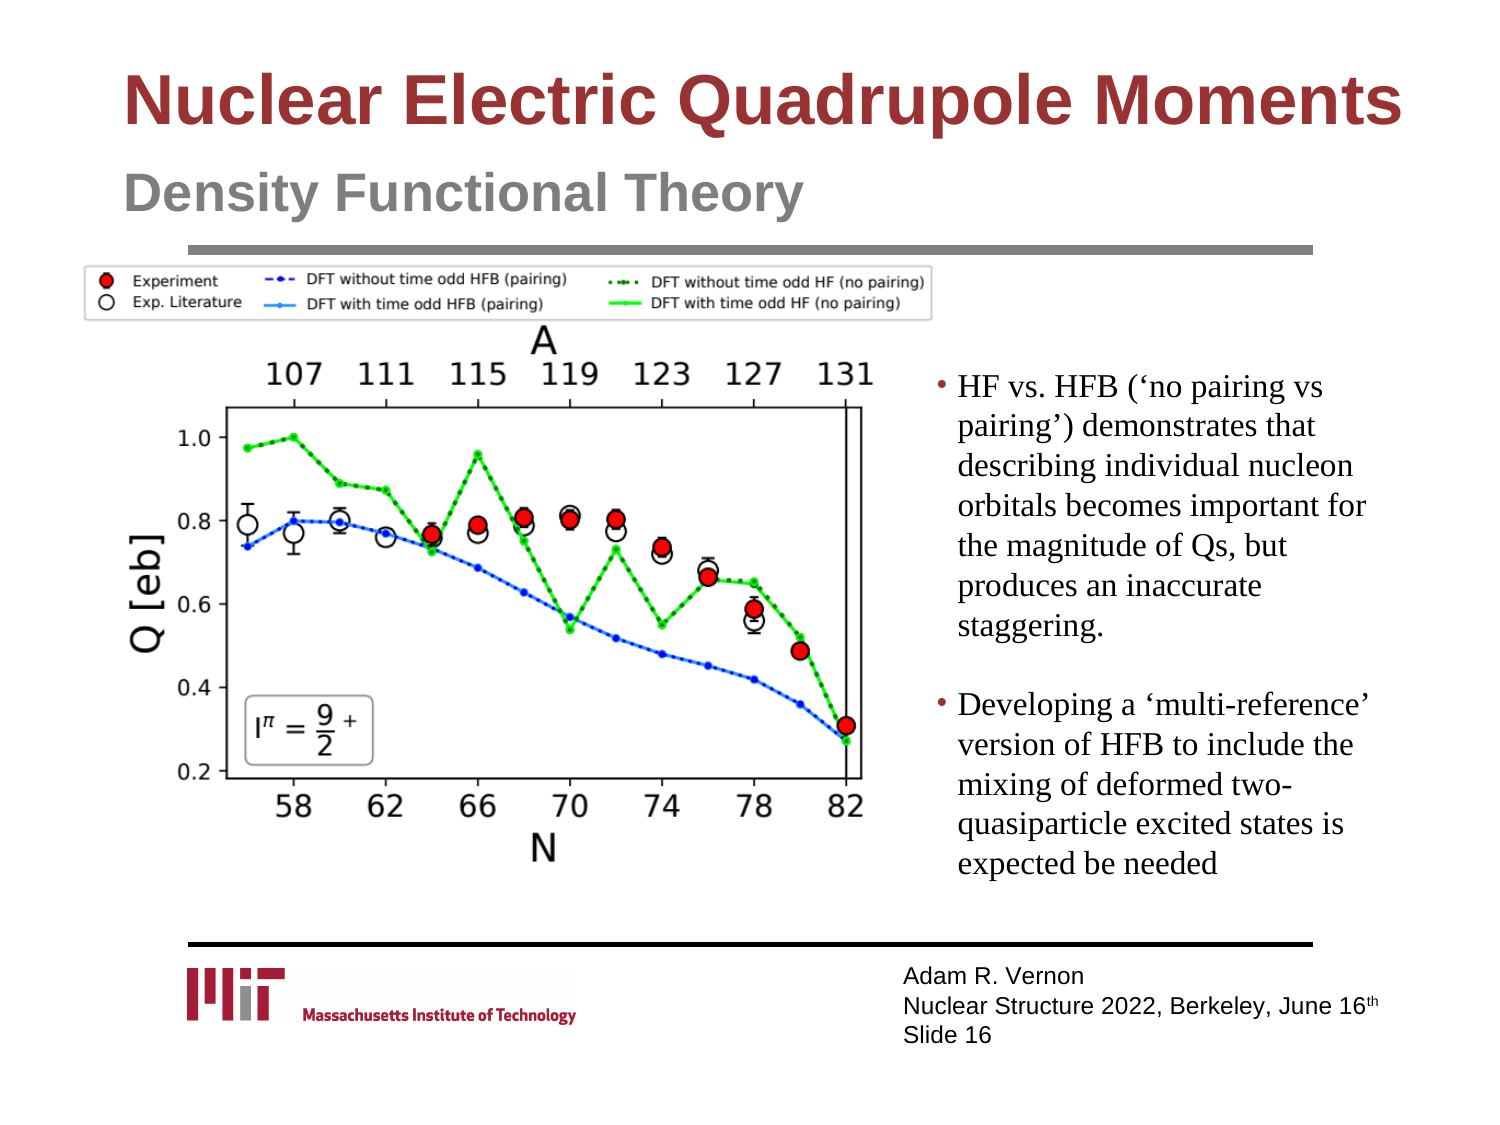

# Nuclear Electric Quadrupole Moments Density Functional Theory
HF vs. HFB (‘no pairing vs pairing’) demonstrates that describing individual nucleon orbitals becomes important for the magnitude of Qs, but produces an inaccurate staggering.
Developing a ‘multi-reference’ version of HFB to include the mixing of deformed two-quasiparticle excited states is expected be needed
Adam R. Vernon
Nuclear Structure 2022, Berkeley, June 16th
Slide 16